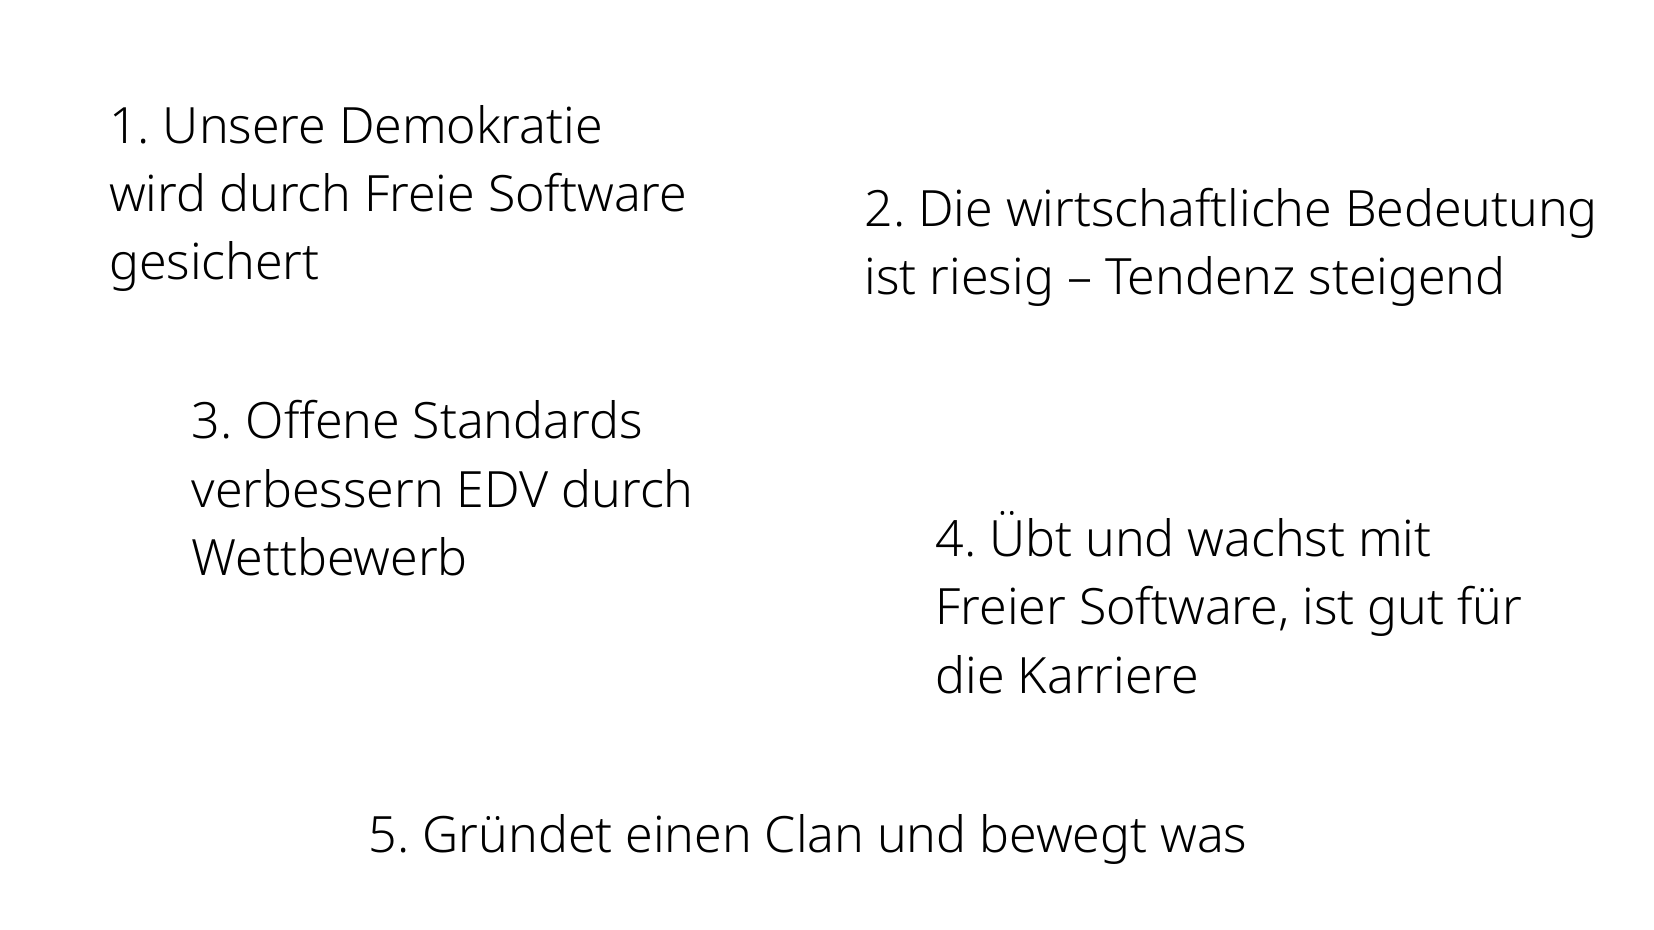

1. Unsere Demokratie
wird durch Freie Software
gesichert
2. Die wirtschaftliche Bedeutung
ist riesig – Tendenz steigend
3. Offene Standards
verbessern EDV durch
Wettbewerb
4. Übt und wachst mit
Freier Software, ist gut für
die Karriere
5. Gründet einen Clan und bewegt was